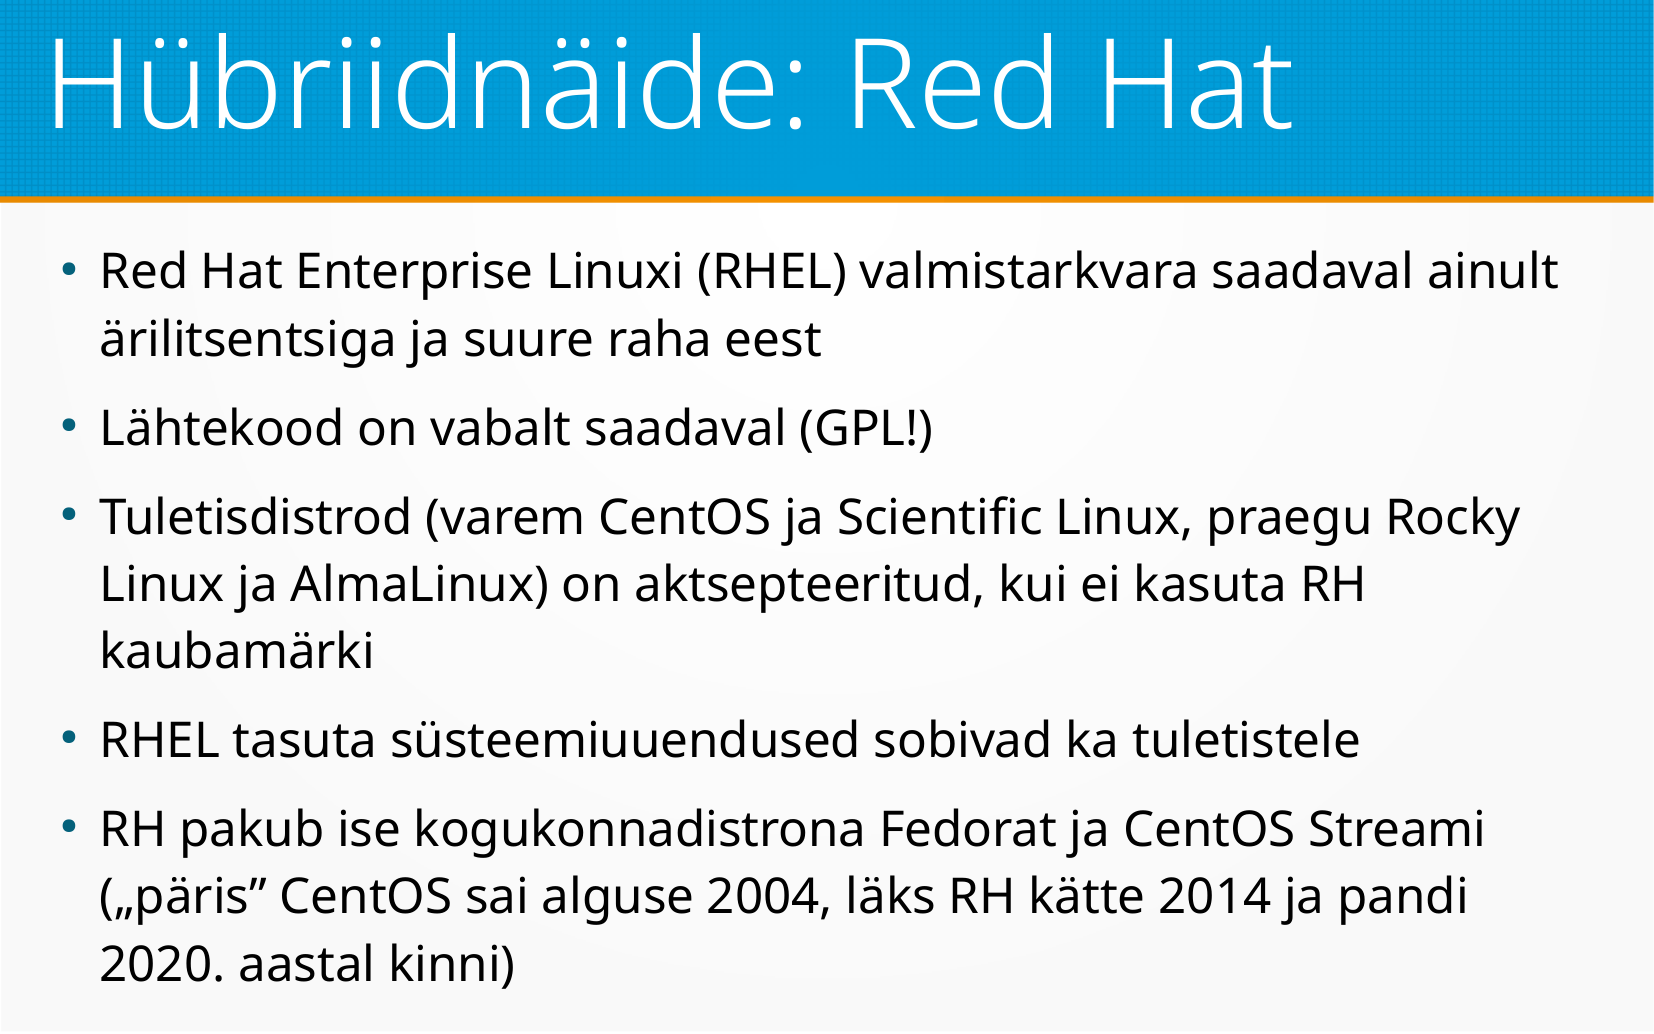

# Hübriidnäide: Red Hat
Red Hat Enterprise Linuxi (RHEL) valmistarkvara saadaval ainult ärilitsentsiga ja suure raha eest
Lähtekood on vabalt saadaval (GPL!)
Tuletisdistrod (varem CentOS ja Scientific Linux, praegu Rocky Linux ja AlmaLinux) on aktsepteeritud, kui ei kasuta RH kaubamärki
RHEL tasuta süsteemiuuendused sobivad ka tuletistele
RH pakub ise kogukonnadistrona Fedorat ja CentOS Streami („päris” CentOS sai alguse 2004, läks RH kätte 2014 ja pandi 2020. aastal kinni)